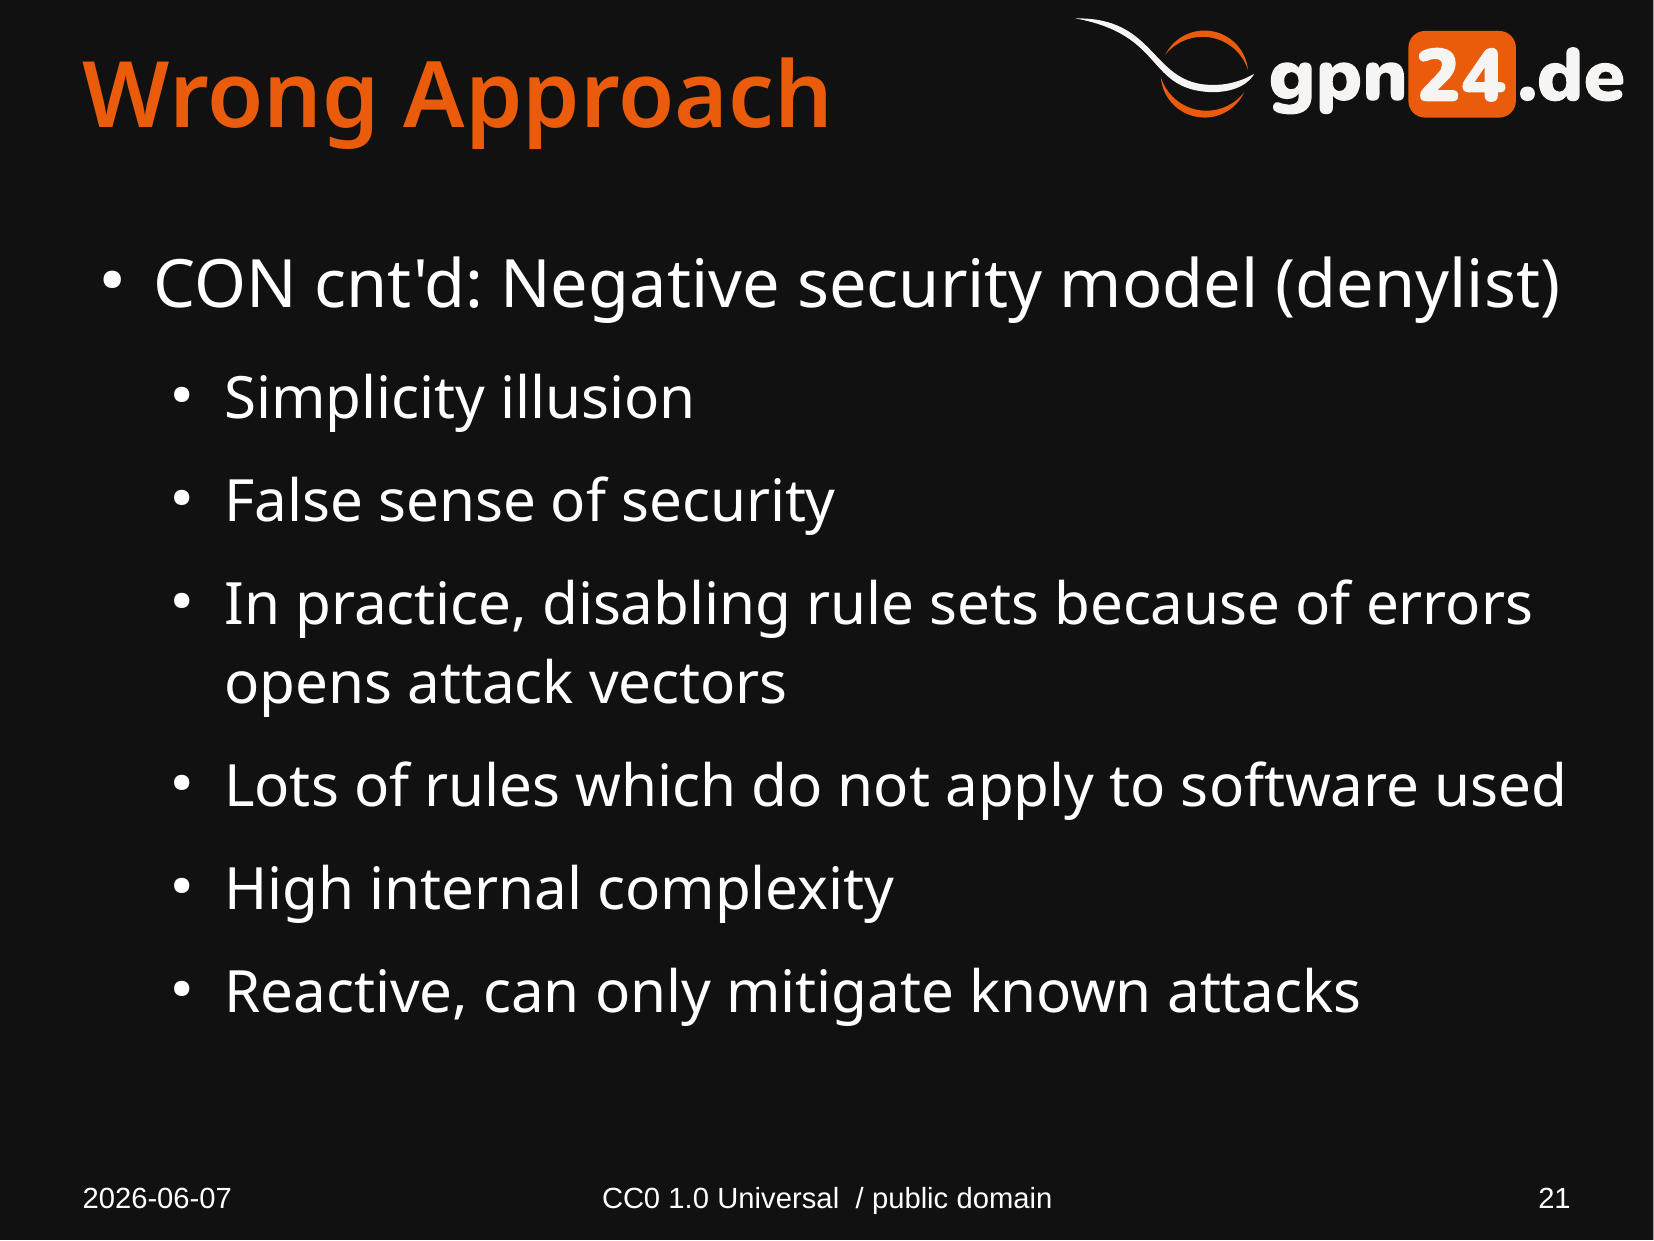

# Wrong Approach
CON cnt'd: Negative security model (denylist)
Simplicity illusion
False sense of security
In practice, disabling rule sets because of errors opens attack vectors
Lots of rules which do not apply to software used
High internal complexity
Reactive, can only mitigate known attacks
2026-06-07
CC0 1.0 Universal / public domain
21